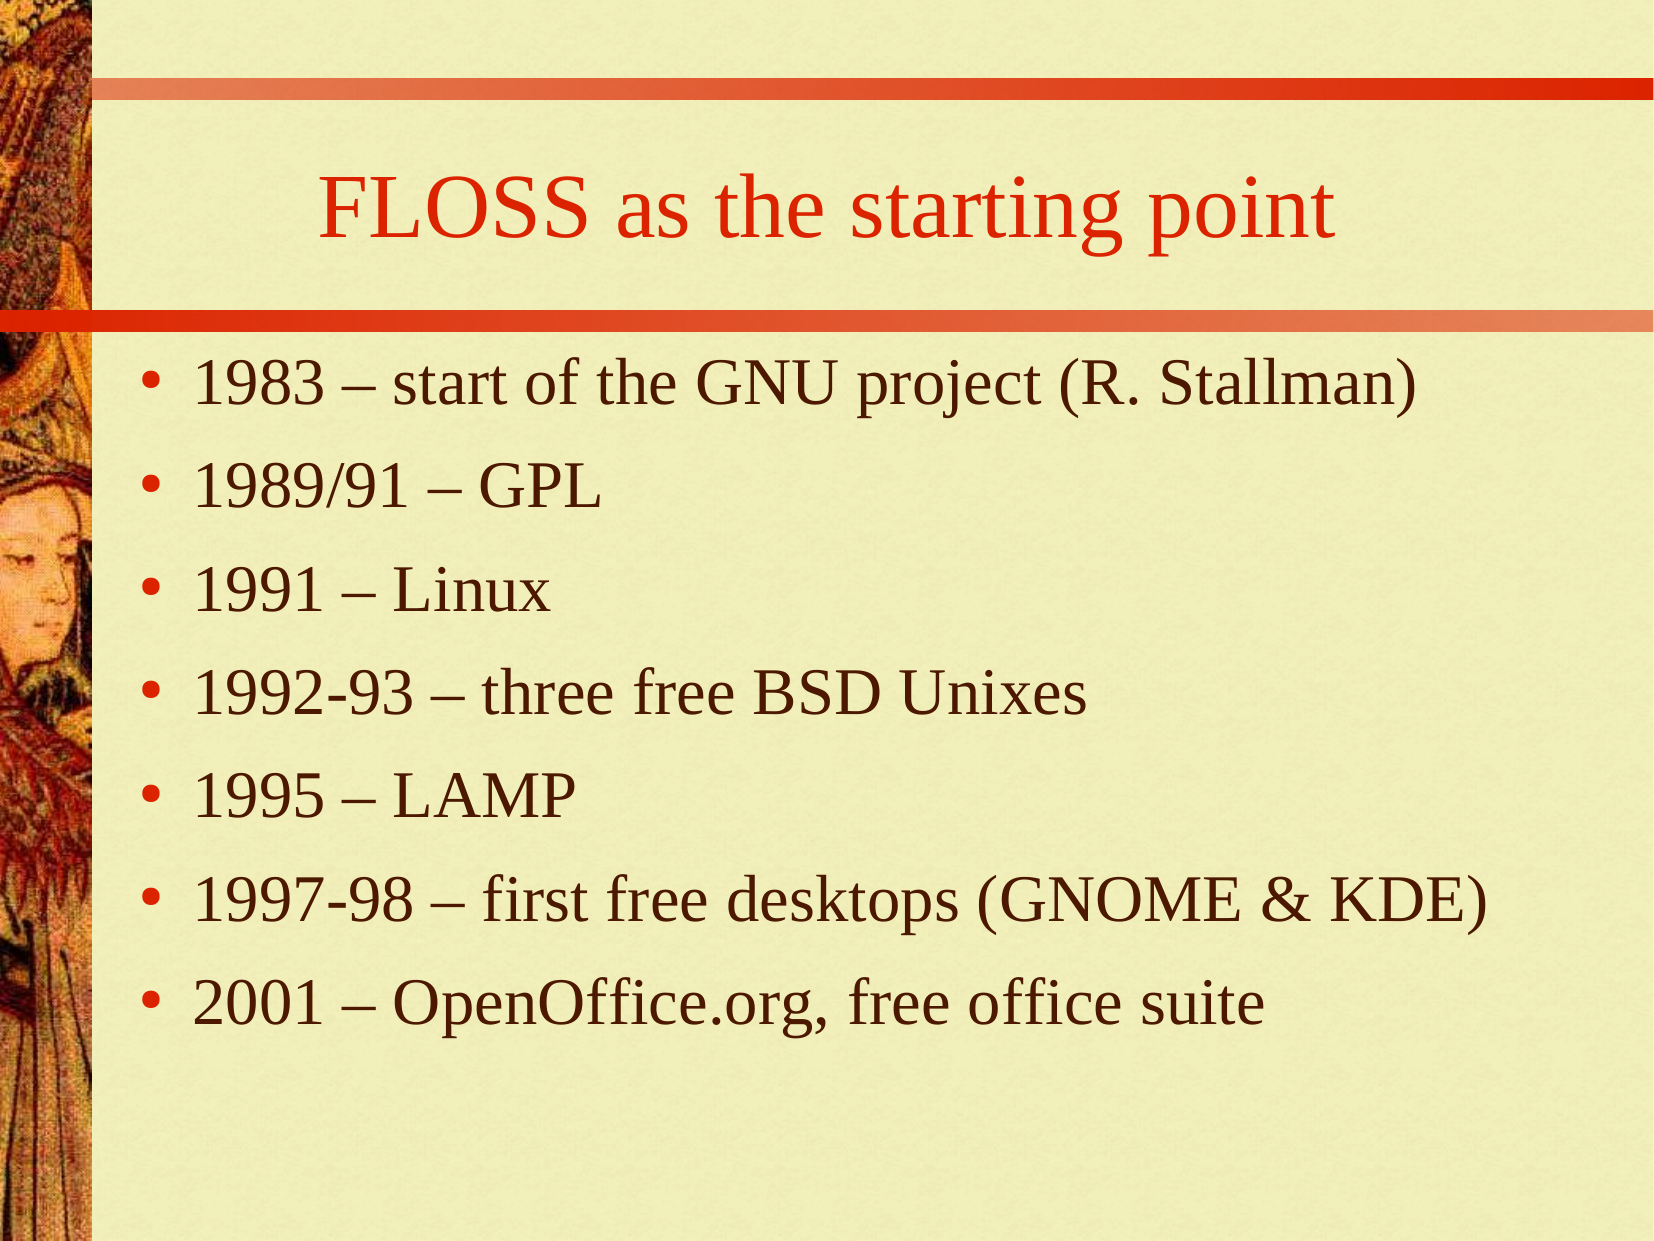

# FLOSS as the starting point
1983 – start of the GNU project (R. Stallman)
1989/91 – GPL
1991 – Linux
1992-93 – three free BSD Unixes
1995 – LAMP
1997-98 – first free desktops (GNOME & KDE)
2001 – OpenOffice.org, free office suite